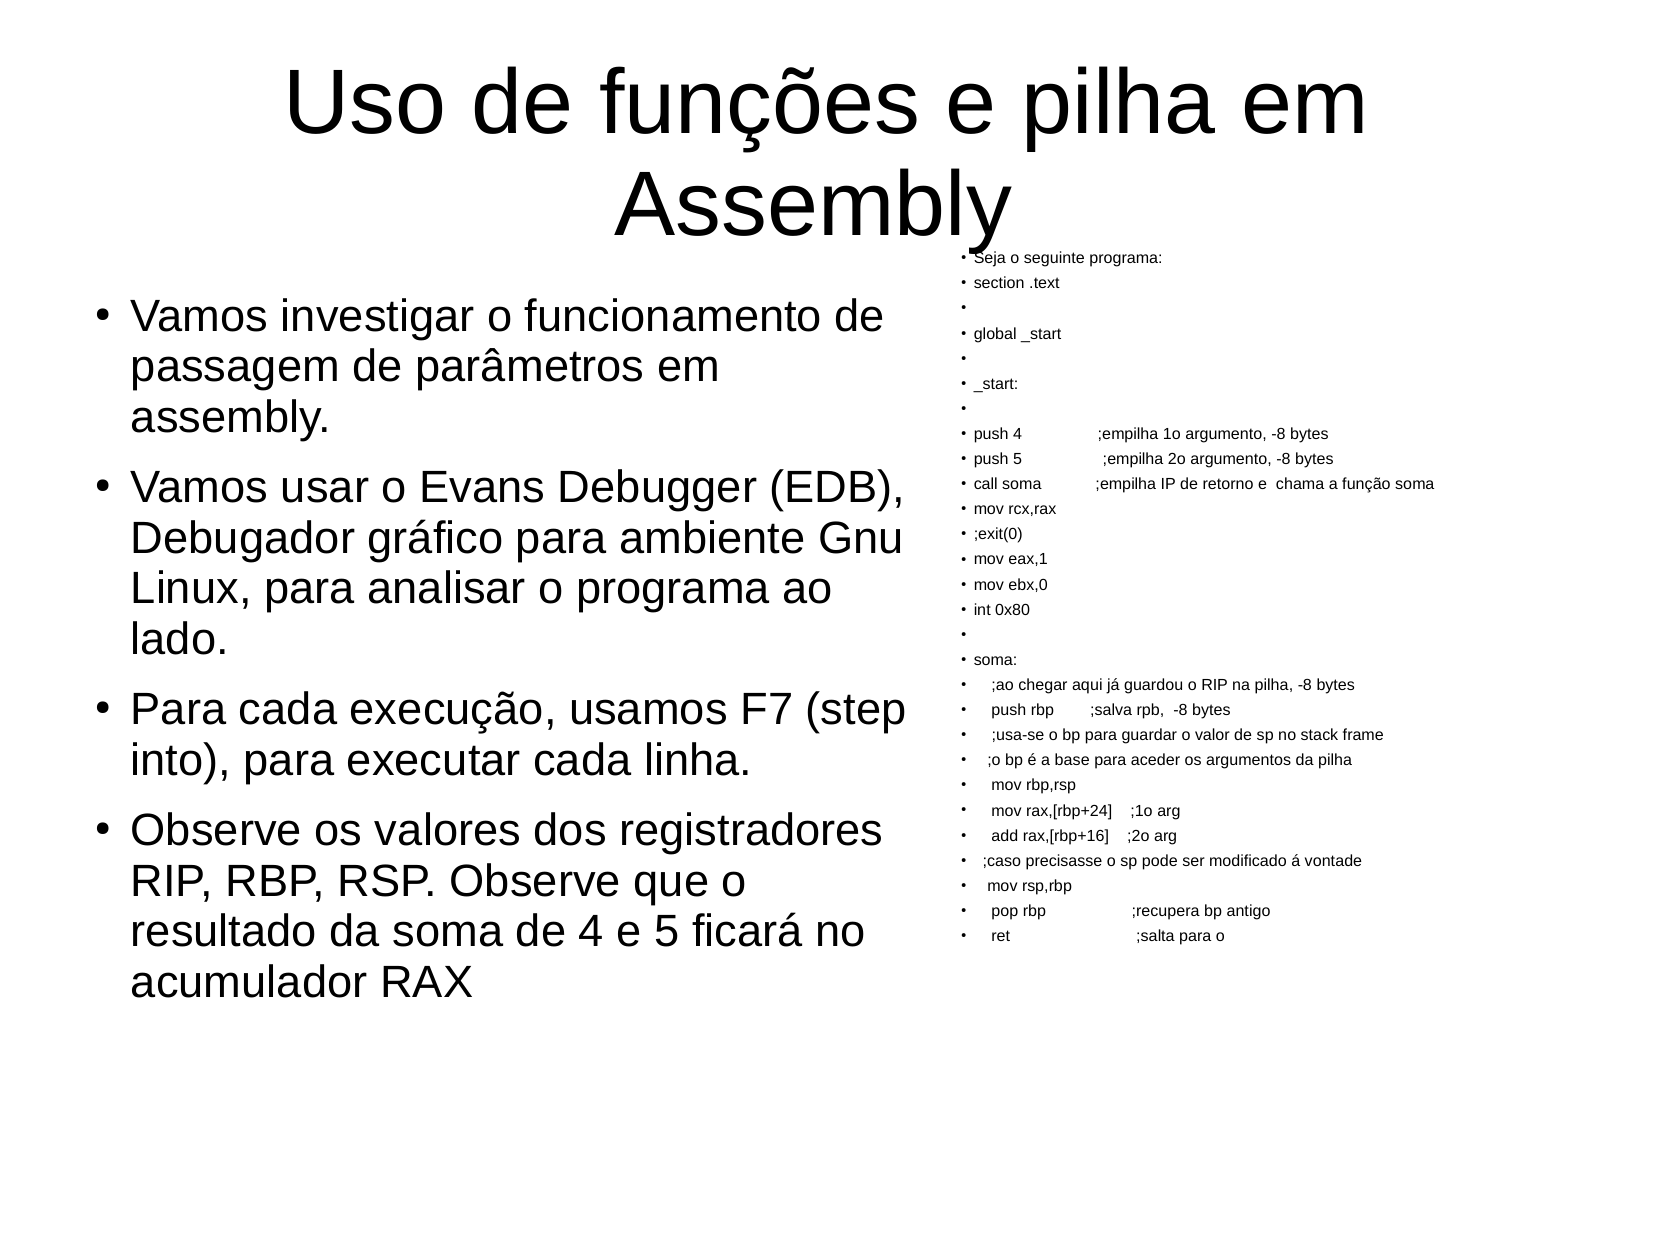

# Uso de funções e pilha em Assembly
Seja o seguinte programa:
section .text
global _start
_start:
push 4 	;empilha 1o argumento, -8 bytes
push 5	 		 ;empilha 2o argumento, -8 bytes
call soma ;empilha IP de retorno e chama a função soma
mov rcx,rax
;exit(0)
mov eax,1
mov ebx,0
int 0x80
soma:
 	;ao chegar aqui já guardou o RIP na pilha, -8 bytes
 	push rbp ;salva rpb, -8 bytes
 ;usa-se o bp para guardar o valor de sp no stack frame
 ;o bp é a base para aceder os argumentos da pilha
 	mov rbp,rsp
 	mov rax,[rbp+24] ;1o arg
 	add rax,[rbp+16] ;2o arg
 ;caso precisasse o sp pode ser modificado á vontade
 mov rsp,rbp
 	pop rbp ;recupera bp antigo
 	ret ;salta para o
Vamos investigar o funcionamento de passagem de parâmetros em assembly.
Vamos usar o Evans Debugger (EDB), Debugador gráfico para ambiente Gnu Linux, para analisar o programa ao lado.
Para cada execução, usamos F7 (step into), para executar cada linha.
Observe os valores dos registradores RIP, RBP, RSP. Observe que o resultado da soma de 4 e 5 ficará no acumulador RAX